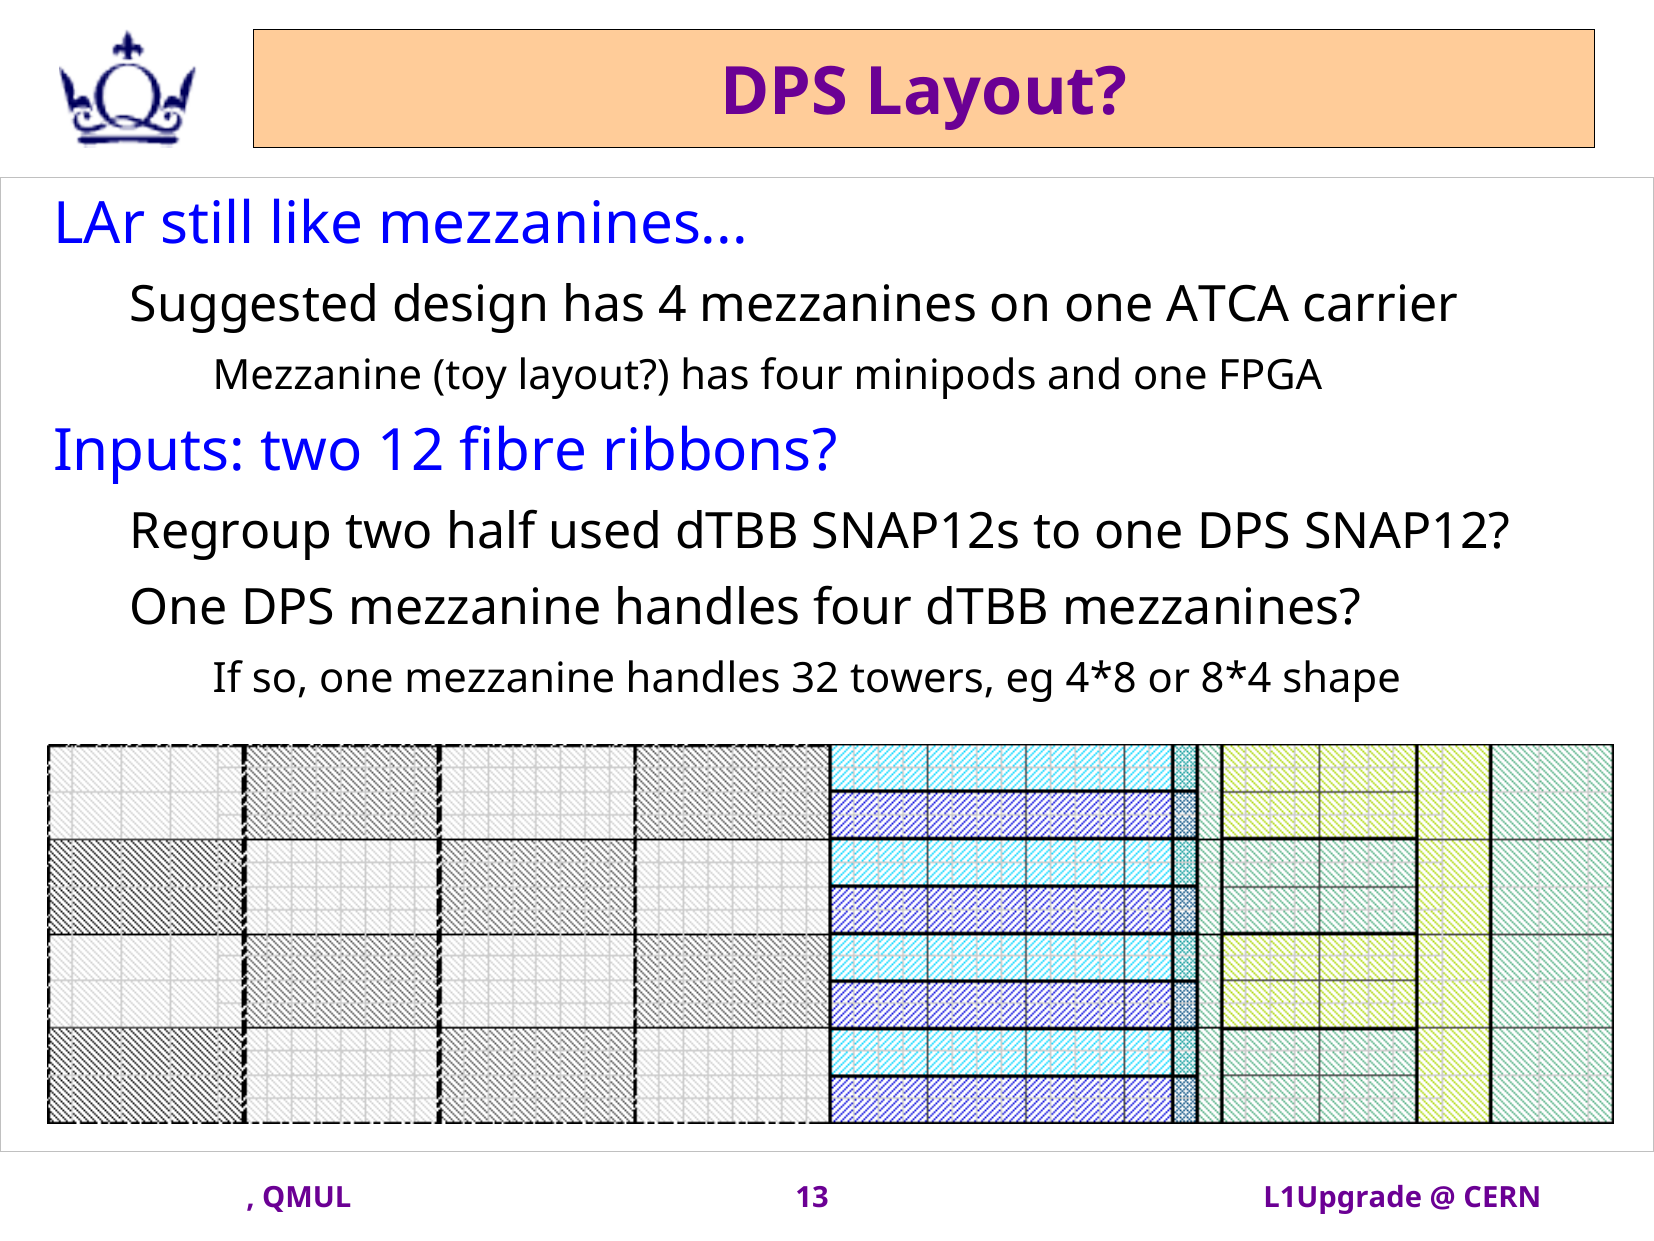

# DPS Layout?
LAr still like mezzanines...
Suggested design has 4 mezzanines on one ATCA carrier
Mezzanine (toy layout?) has four minipods and one FPGA
Inputs: two 12 fibre ribbons?
Regroup two half used dTBB SNAP12s to one DPS SNAP12?
One DPS mezzanine handles four dTBB mezzanines?
If so, one mezzanine handles 32 towers, eg 4*8 or 8*4 shape